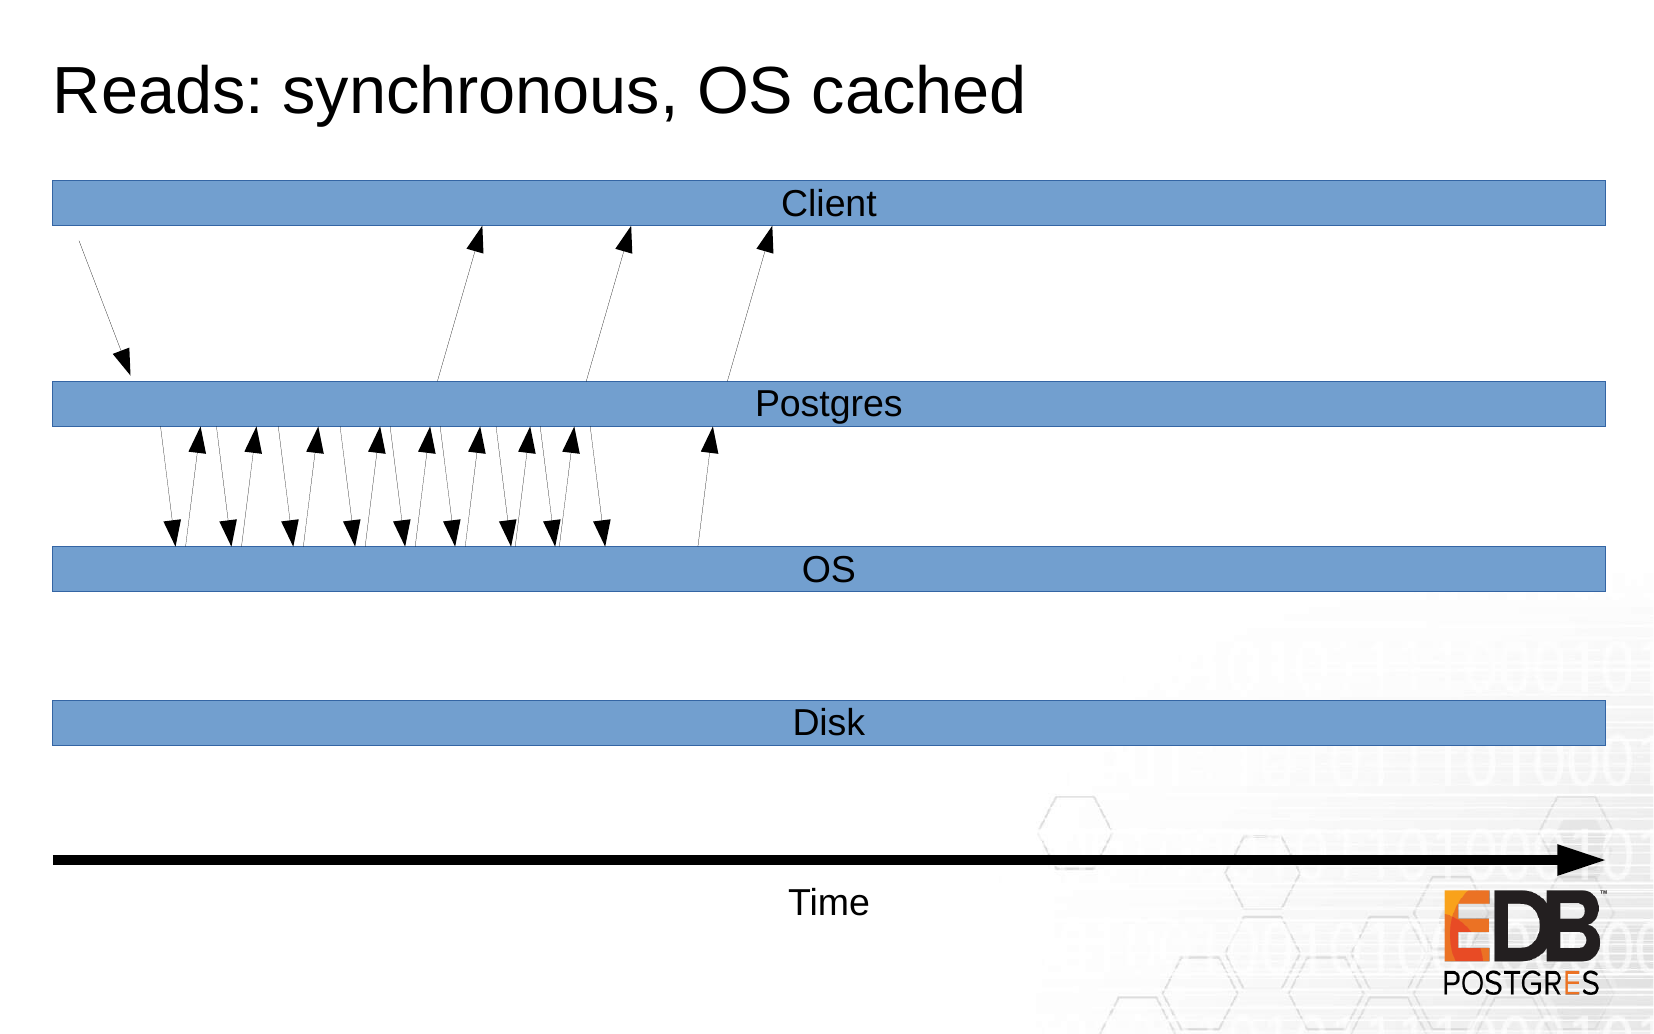

# Reads: synchronous, OS cached
Client
Postgres
OS
Disk
Time